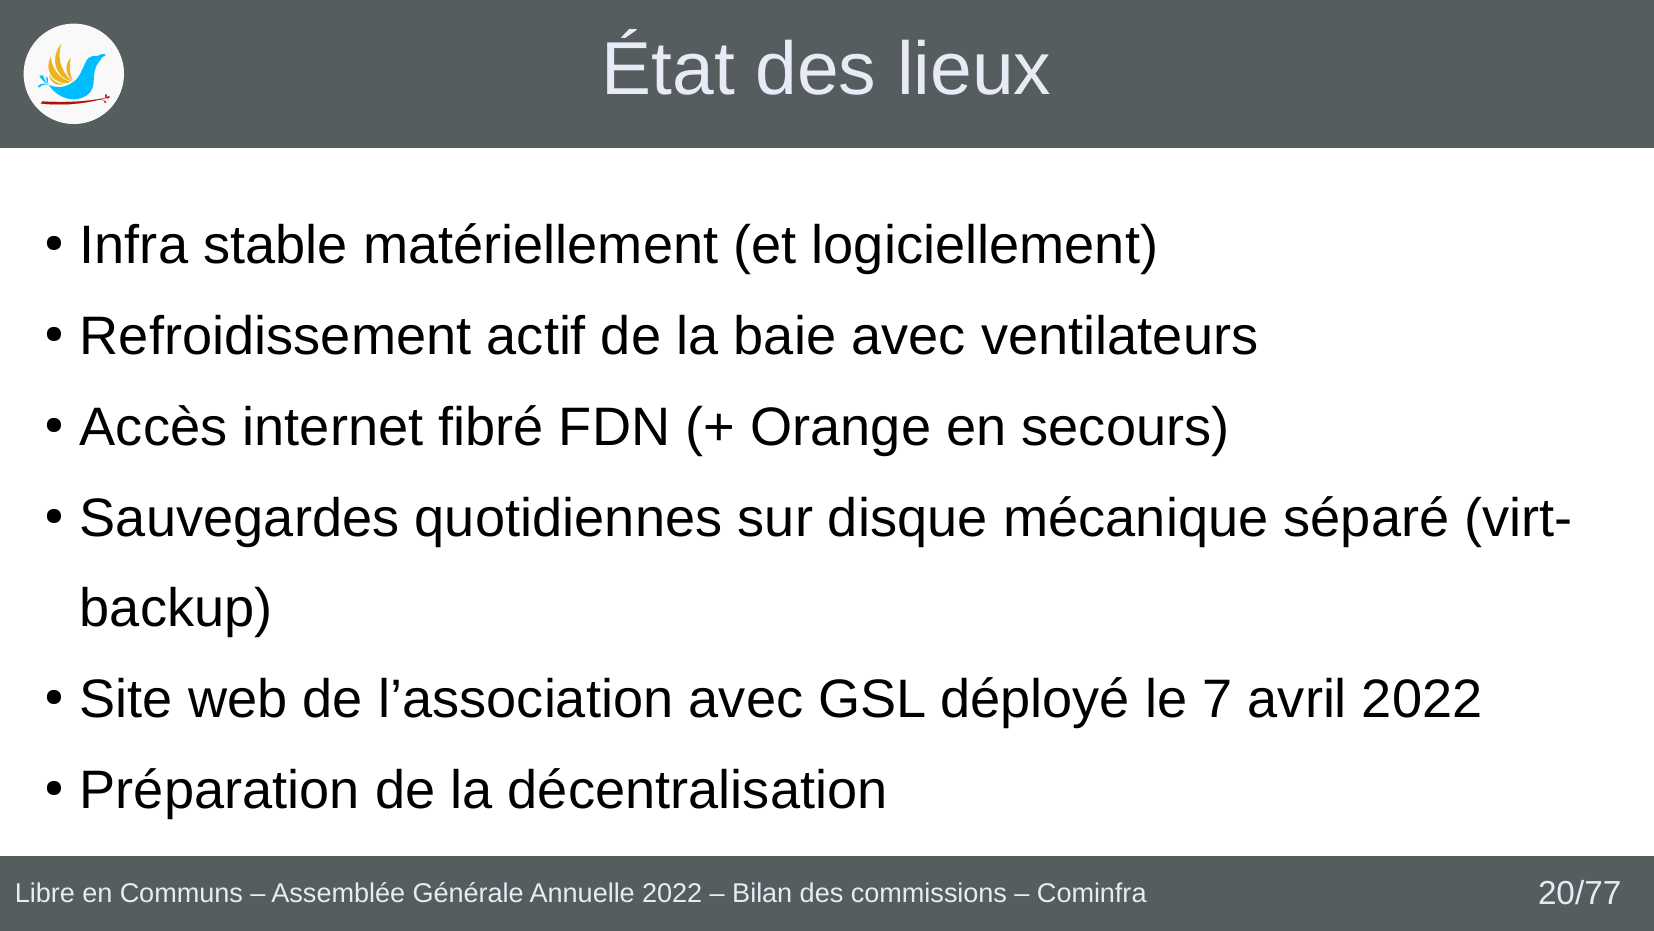

État des lieux
Infra stable matériellement (et logiciellement)
Refroidissement actif de la baie avec ventilateurs
Accès internet fibré FDN (+ Orange en secours)
Sauvegardes quotidiennes sur disque mécanique séparé (virt-backup)
Site web de l’association avec GSL déployé le 7 avril 2022
Préparation de la décentralisation
Libre en Communs – Assemblée Générale Annuelle 2022 – Bilan des commissions – Cominfra